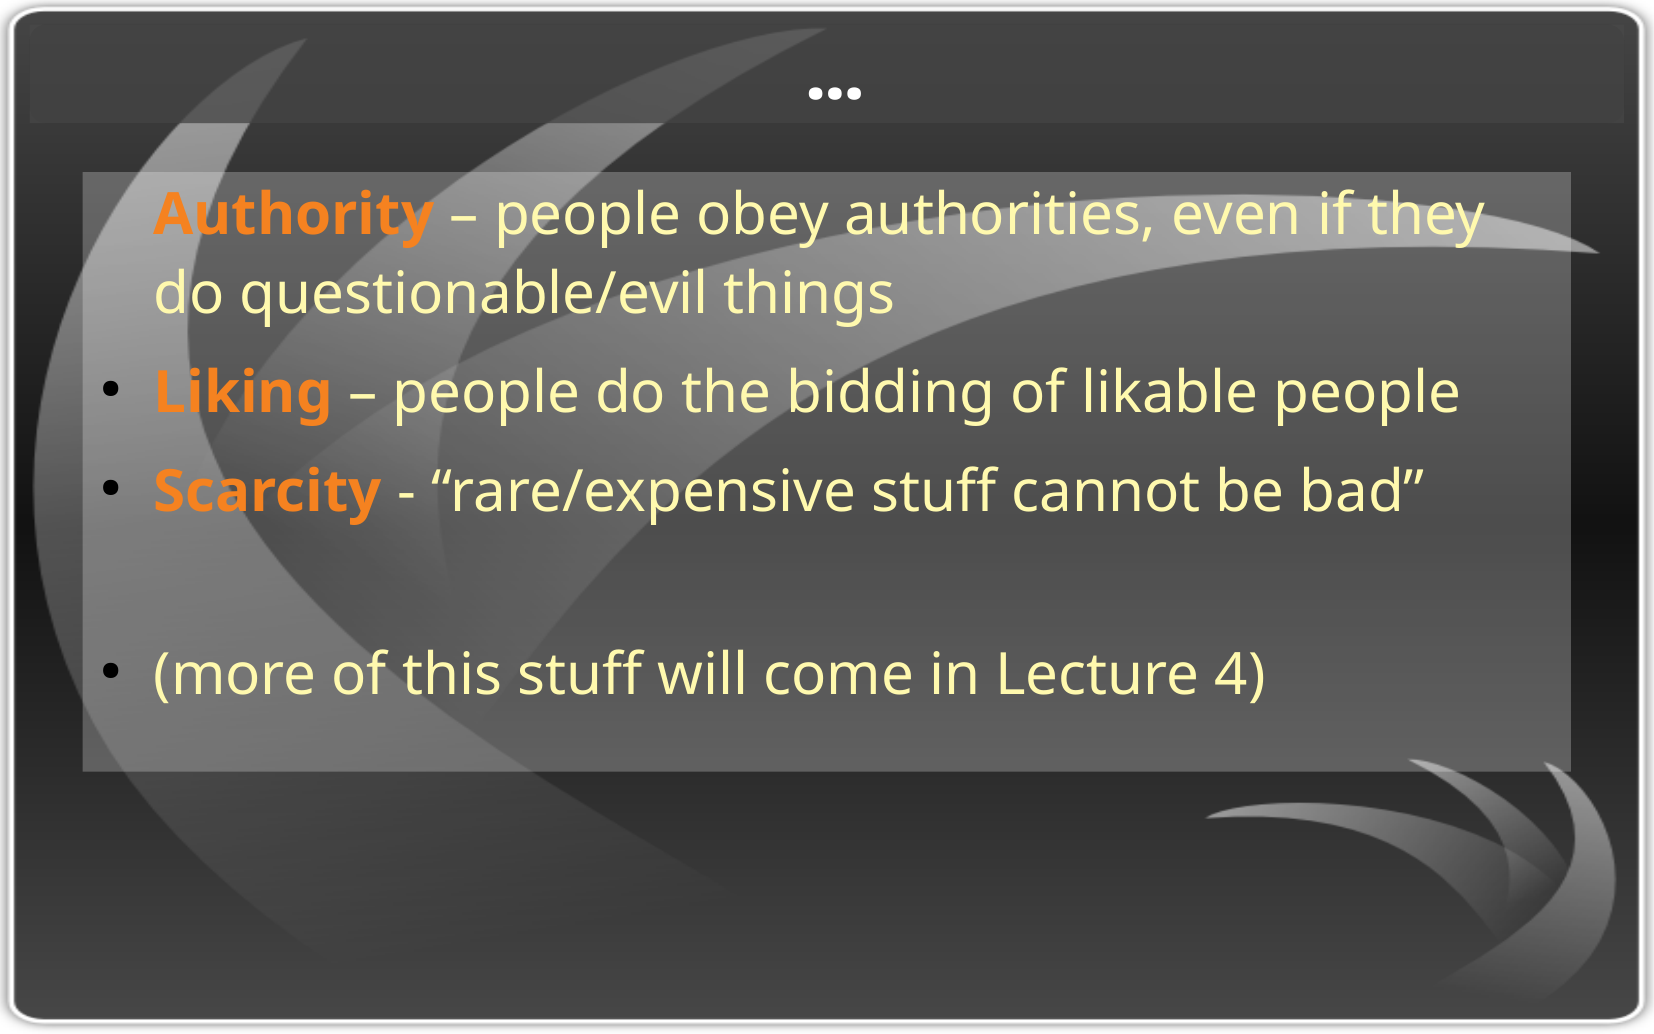

# …
Authority – people obey authorities, even if they do questionable/evil things
Liking – people do the bidding of likable people
Scarcity - “rare/expensive stuff cannot be bad”
(more of this stuff will come in Lecture 4)